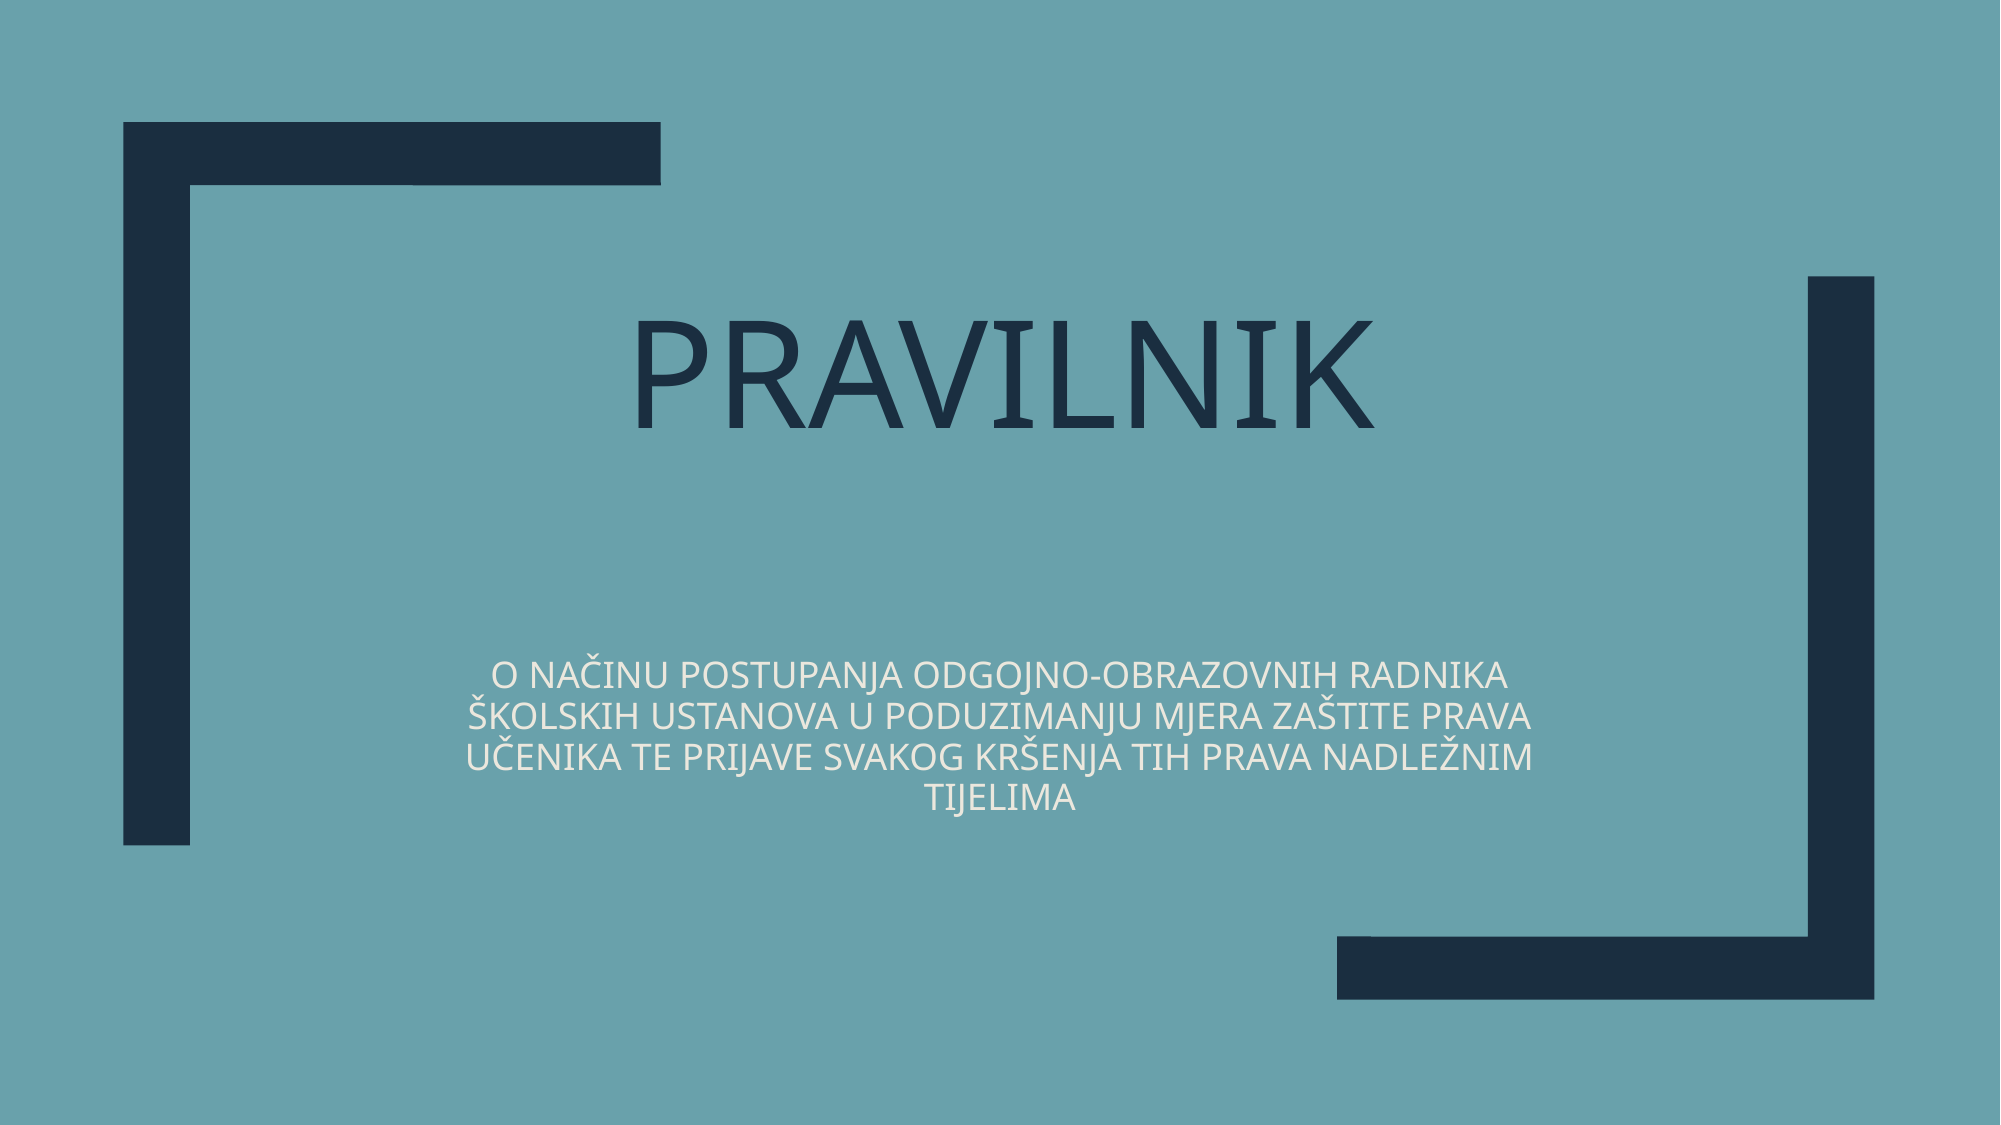

# Pravilnik
O NAČINU POSTUPANJA ODGOJNO-OBRAZOVNIH RADNIKA ŠKOLSKIH USTANOVA U PODUZIMANJU MJERA ZAŠTITE PRAVA UČENIKA TE PRIJAVE SVAKOG KRŠENJA TIH PRAVA NADLEŽNIM TIJELIMA